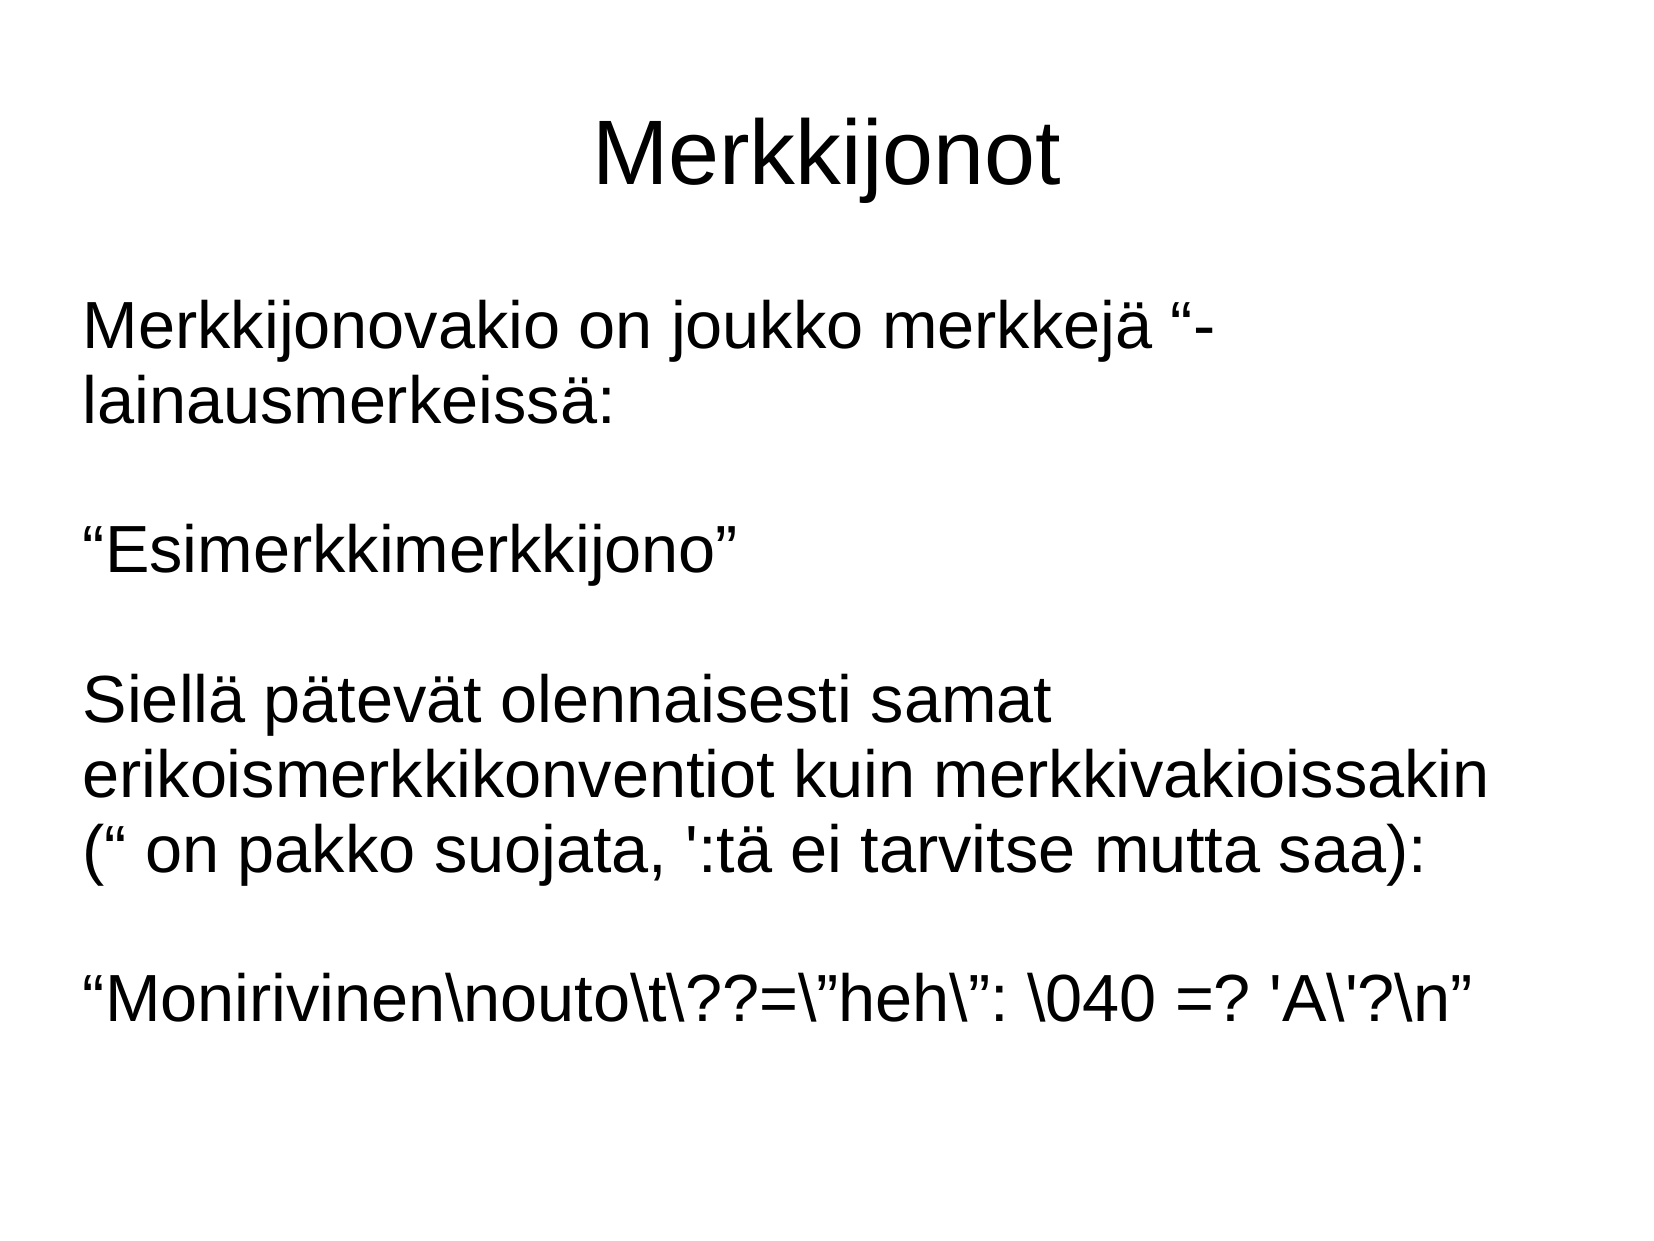

# Merkkijonot
Merkkijonovakio on joukko merkkejä “-lainausmerkeissä:
“Esimerkkimerkkijono”
Siellä pätevät olennaisesti samat erikoismerkkikonventiot kuin merkkivakioissakin
(“ on pakko suojata, ':tä ei tarvitse mutta saa):
“Monirivinen\nouto\t\??=\”heh\”: \040 =? 'A\'?\n”